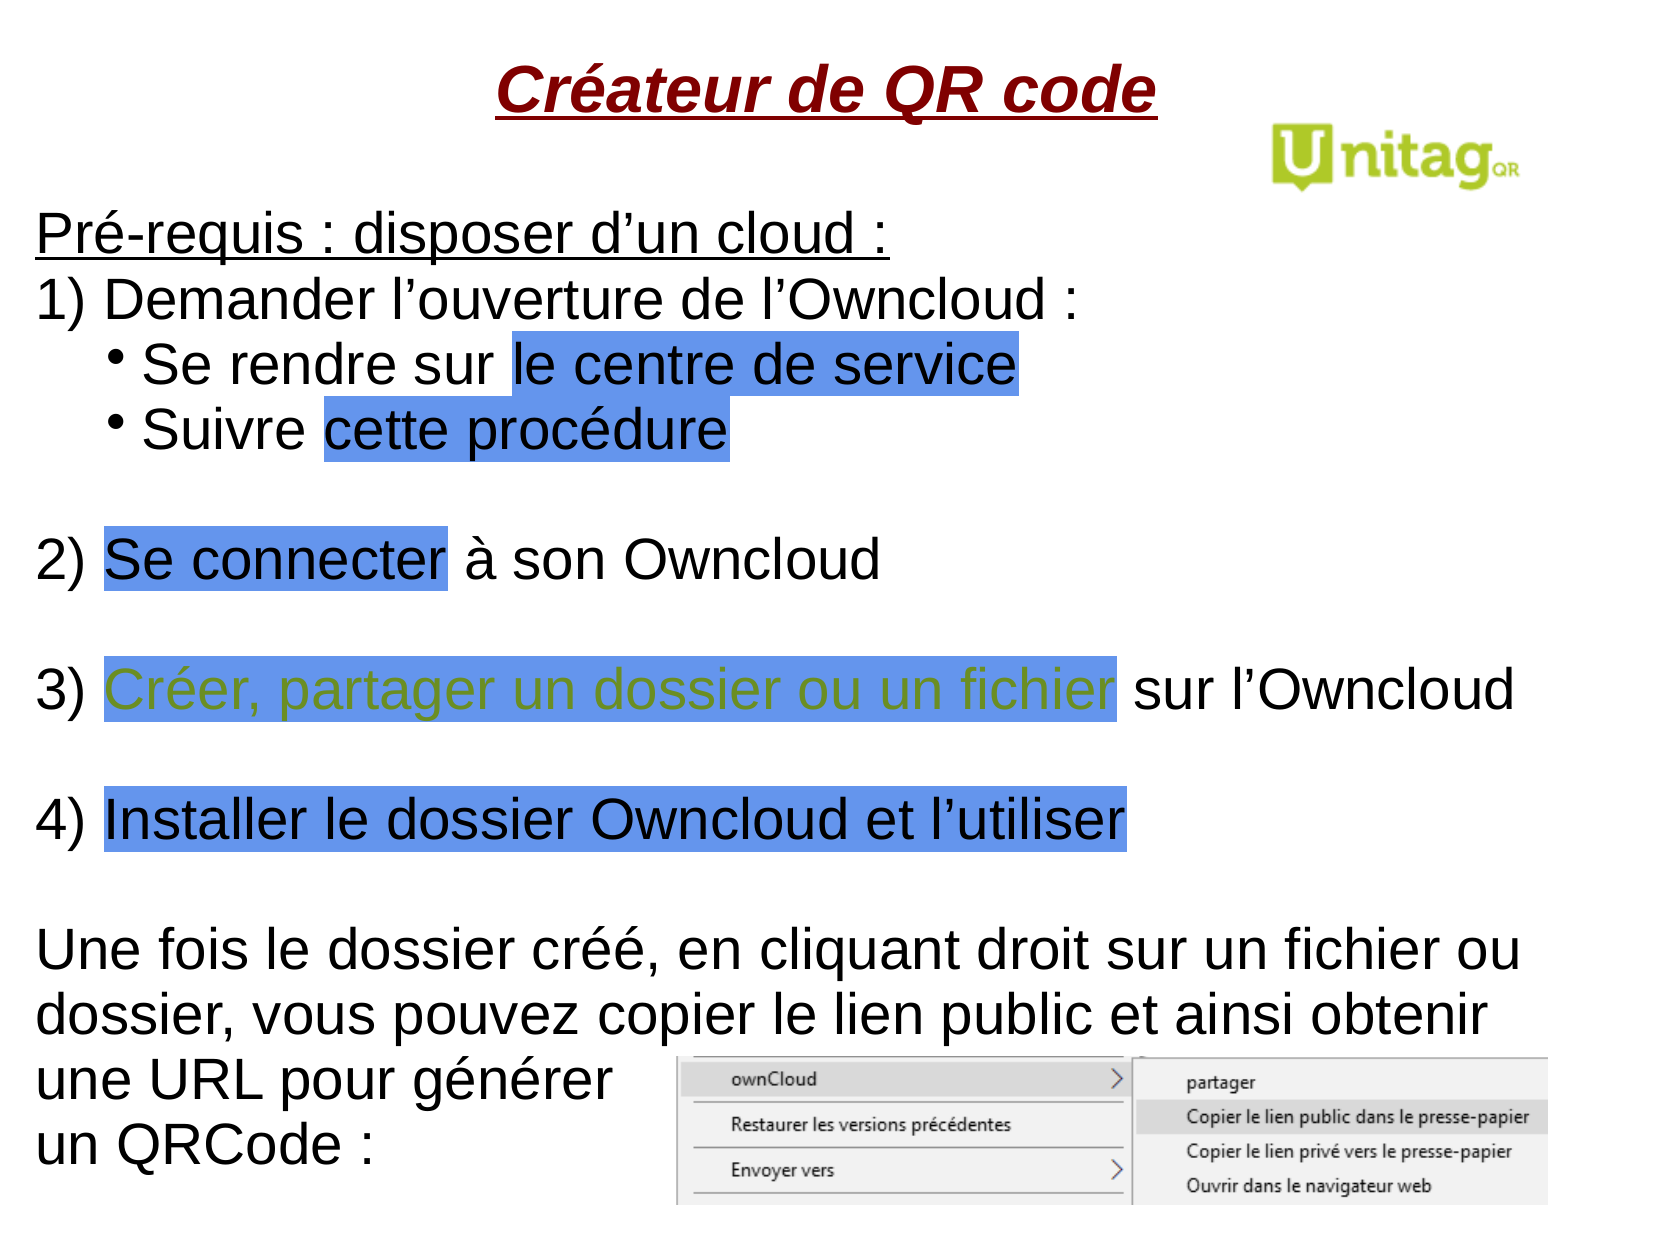

# Créateur de QR code
Pré-requis : disposer d’un cloud :
 Demander l’ouverture de l’Owncloud :
Se rendre sur le centre de service
Suivre cette procédure
2) Se connecter à son Owncloud
3) Créer, partager un dossier ou un fichier sur l’Owncloud
4) Installer le dossier Owncloud et l’utiliser
Une fois le dossier créé, en cliquant droit sur un fichier ou dossier, vous pouvez copier le lien public et ainsi obtenir
une URL pour générer
un QRCode :